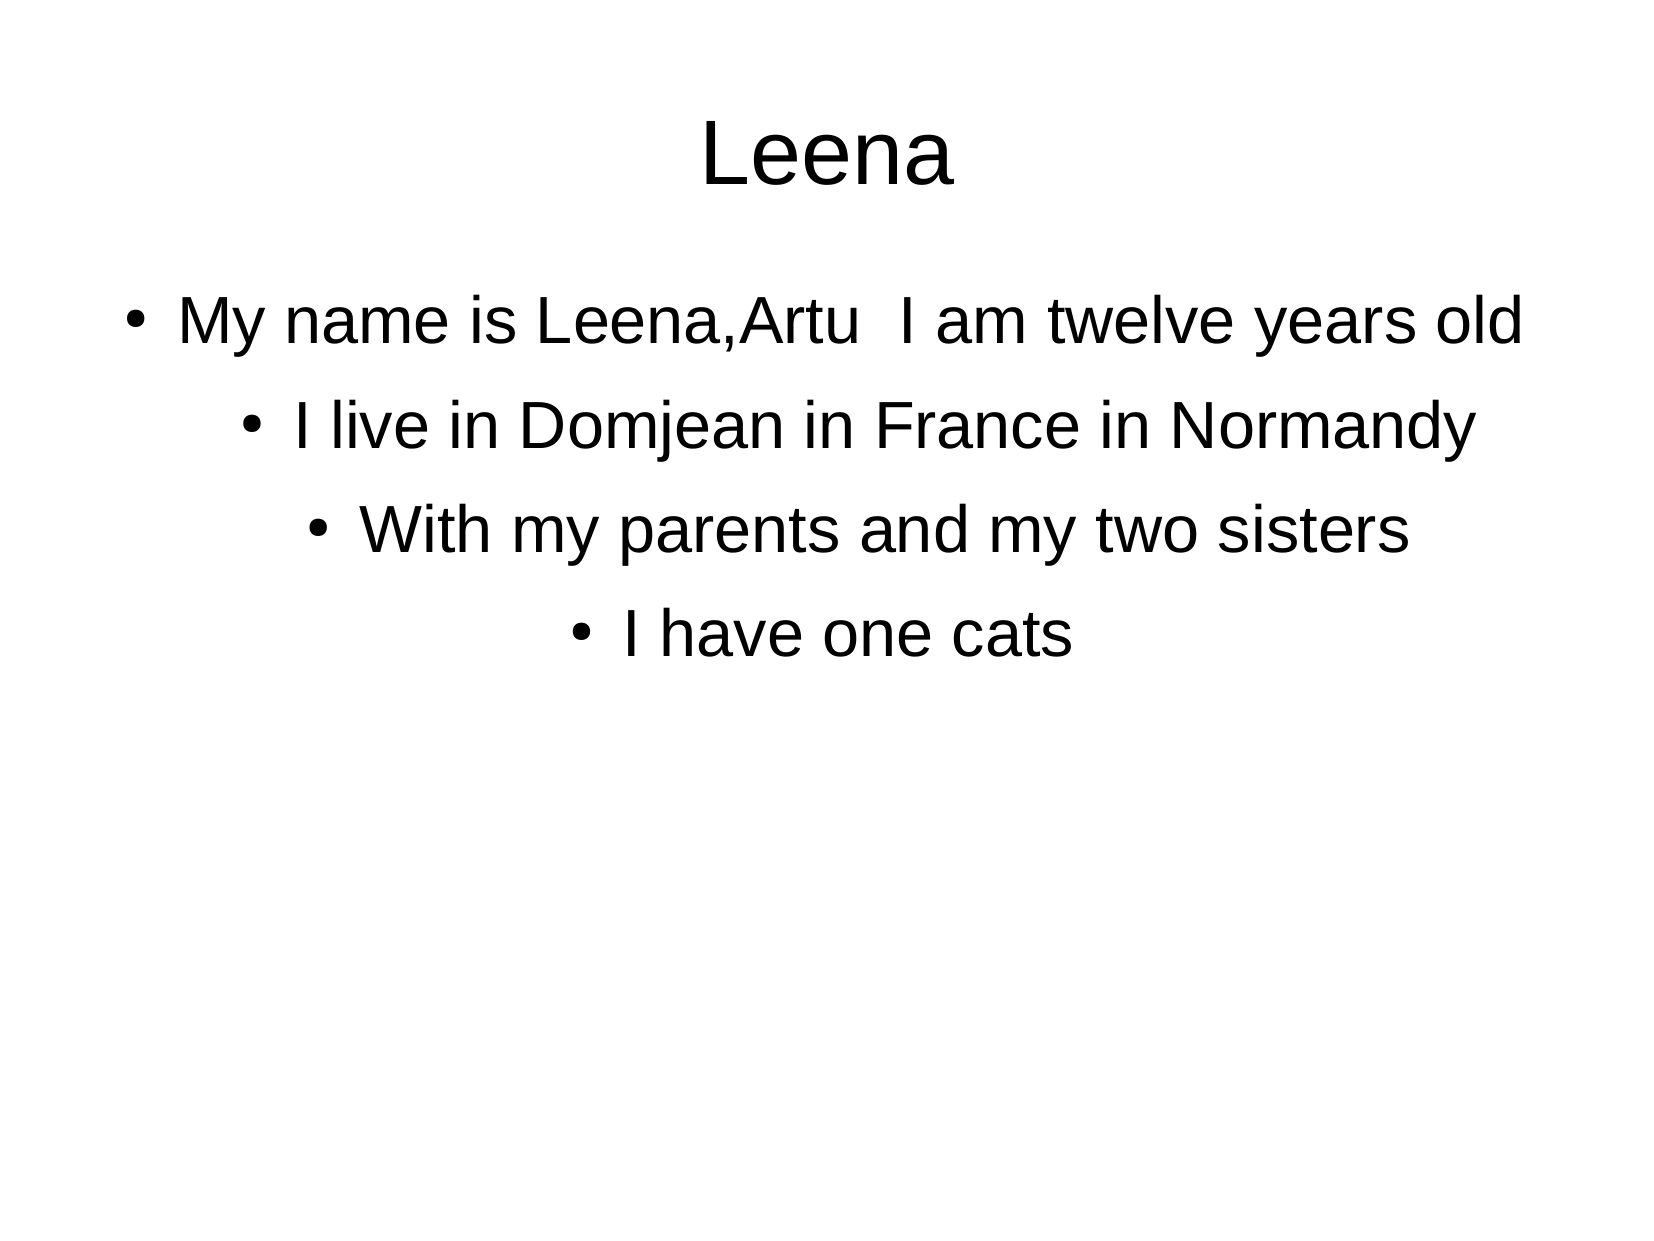

# Leena
My name is Leena,Artu I am twelve years old
I live in Domjean in France in Normandy
With my parents and my two sisters
I have one cats